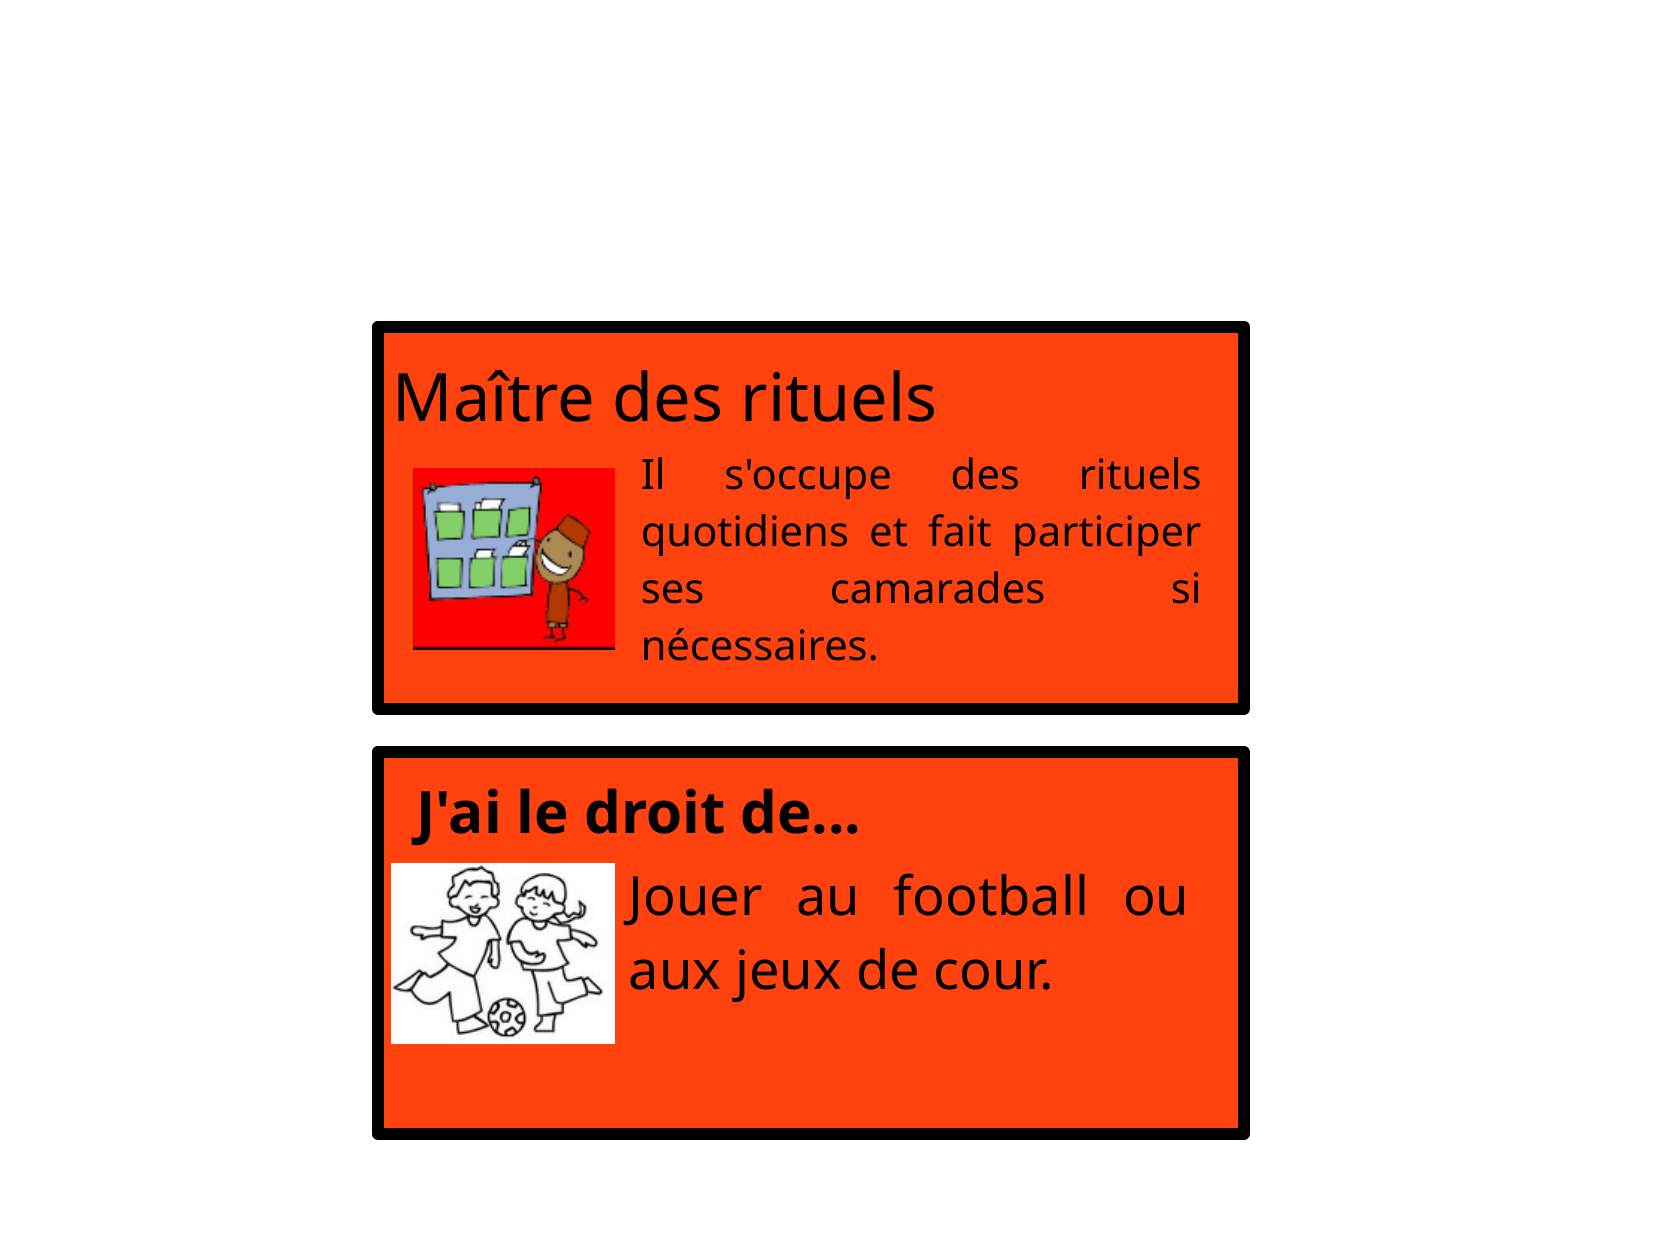

Maître des rituels
Il s'occupe des rituels quotidiens et fait participer ses camarades si nécessaires.
J'ai le droit de...
Jouer au football ou aux jeux de cour.